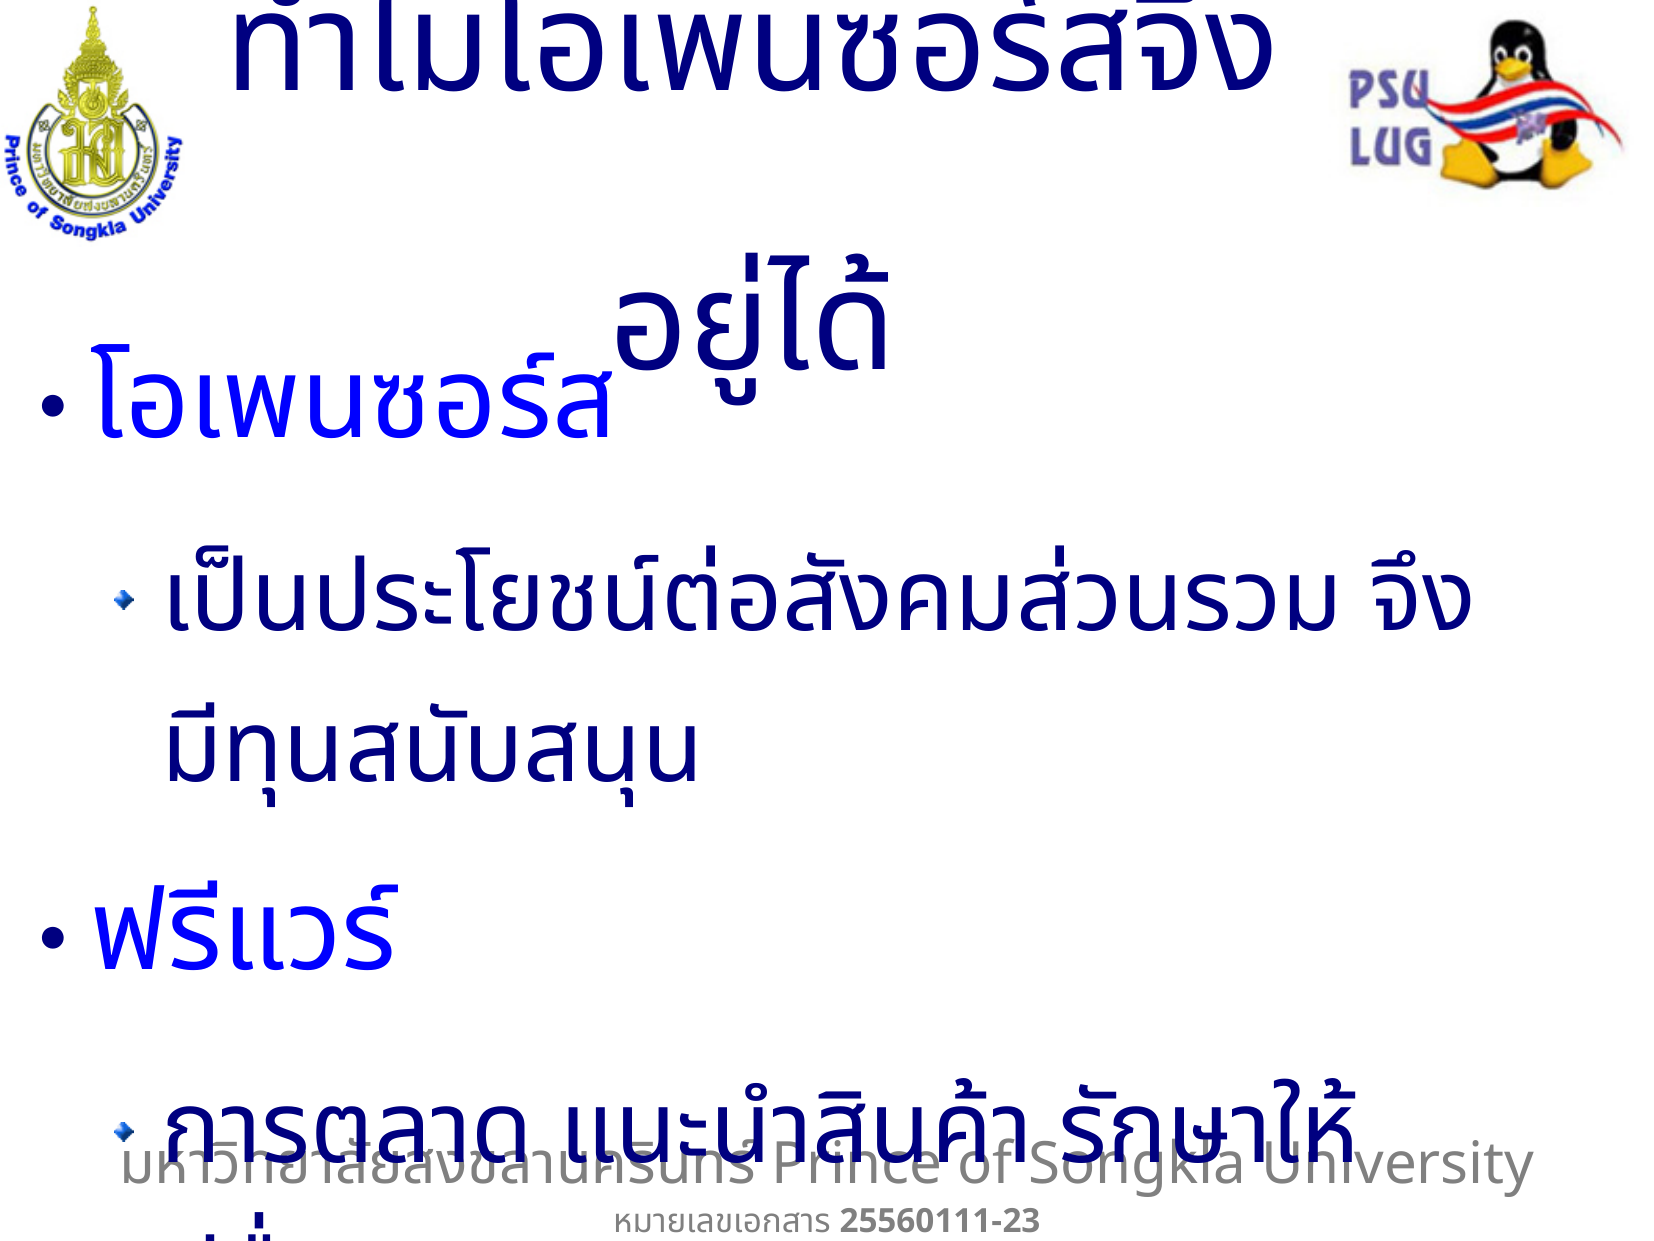

# ทำไมโอเพนซอร์สจึงอยู่ได้
โอเพนซอร์ส
เป็นประโยชน์ต่อสังคมส่วนรวม จึงมีทุนสนับสนุน
ฟรีแวร์
การตลาด แนะนำสินค้า รักษาให้มีชื่อติดตลาด